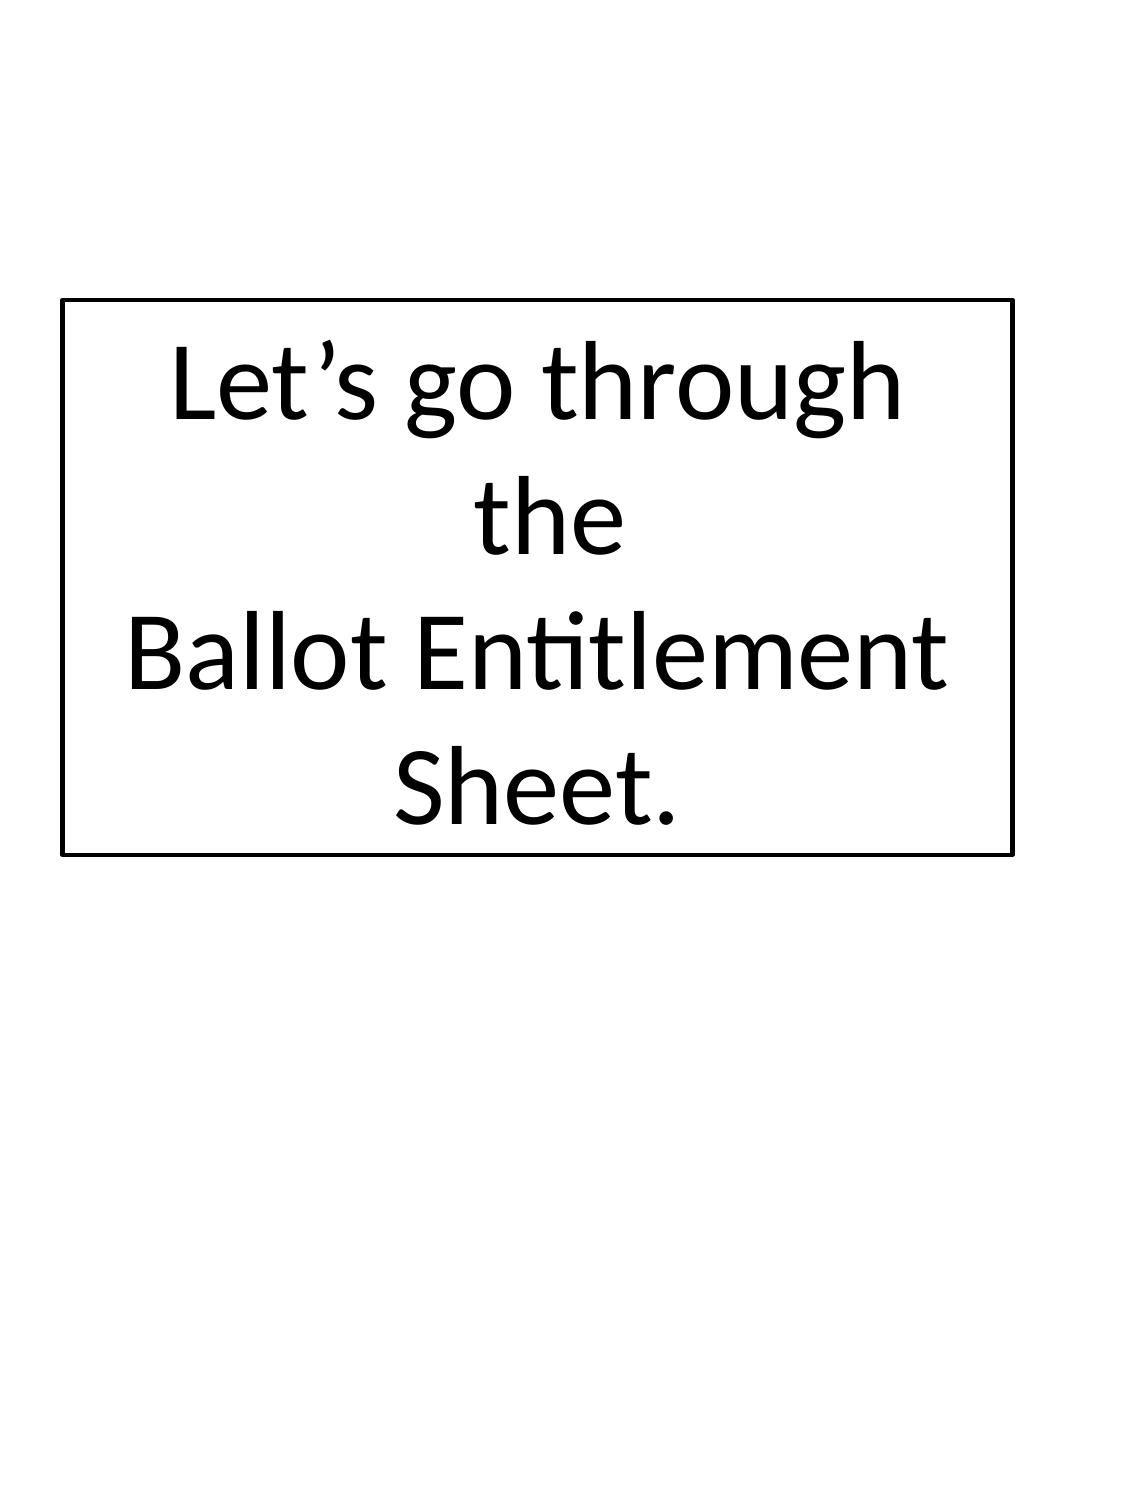

Let’s go through
 the
Ballot Entitlement Sheet.